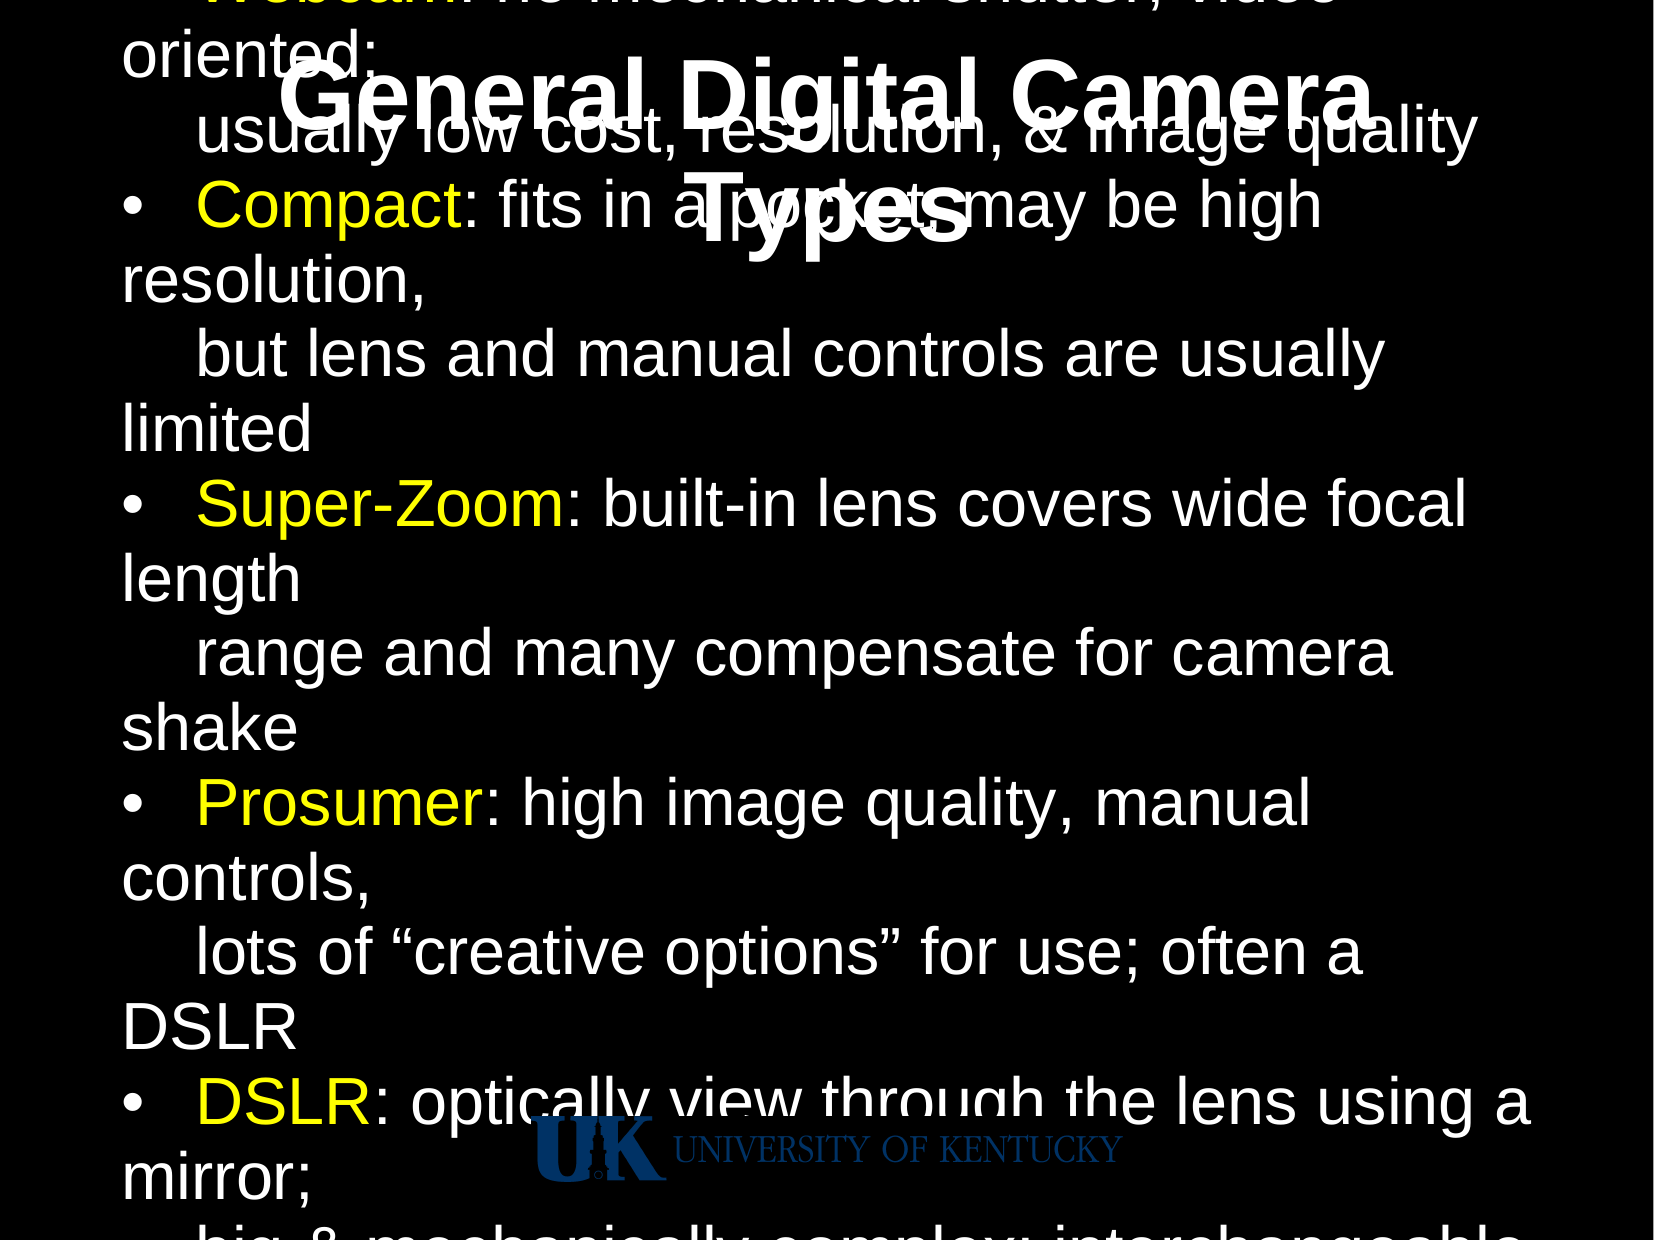

•	Webcam: no mechanical shutter; video oriented;
	usually low cost, resolution, & image quality
•	Compact: fits in a pocket; may be high resolution,
	but lens and manual controls are usually limited
•	Super-Zoom: built-in lens covers wide focal length
	range and many compensate for camera shake
•	Prosumer: high image quality, manual controls,
	lots of “creative options” for use; often a DSLR
•	DSLR: optically view through the lens using a mirror;
	big & mechanically complex; interchangeable lenses
# General Digital Camera Types